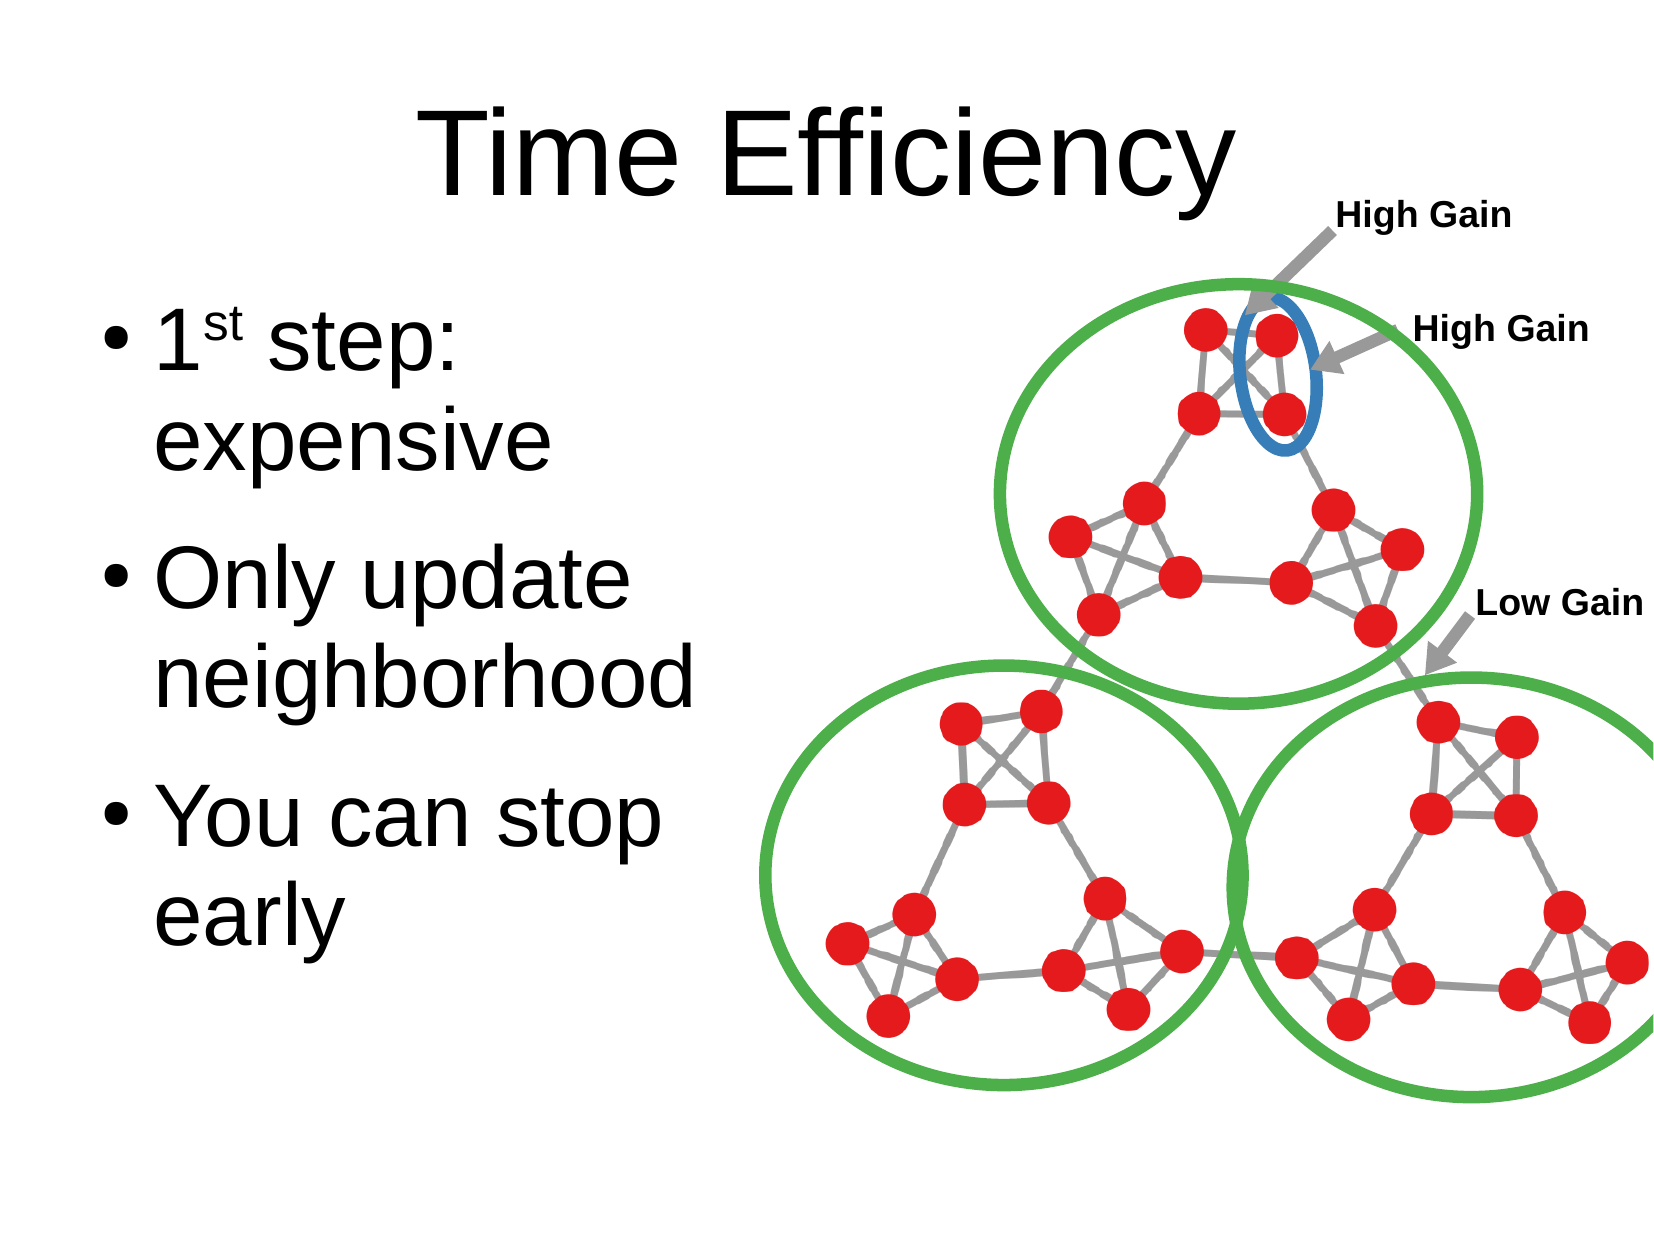

# Time Efficiency
High Gain
1st step: expensive
Only update neighborhood
You can stop early
High Gain
Low Gain